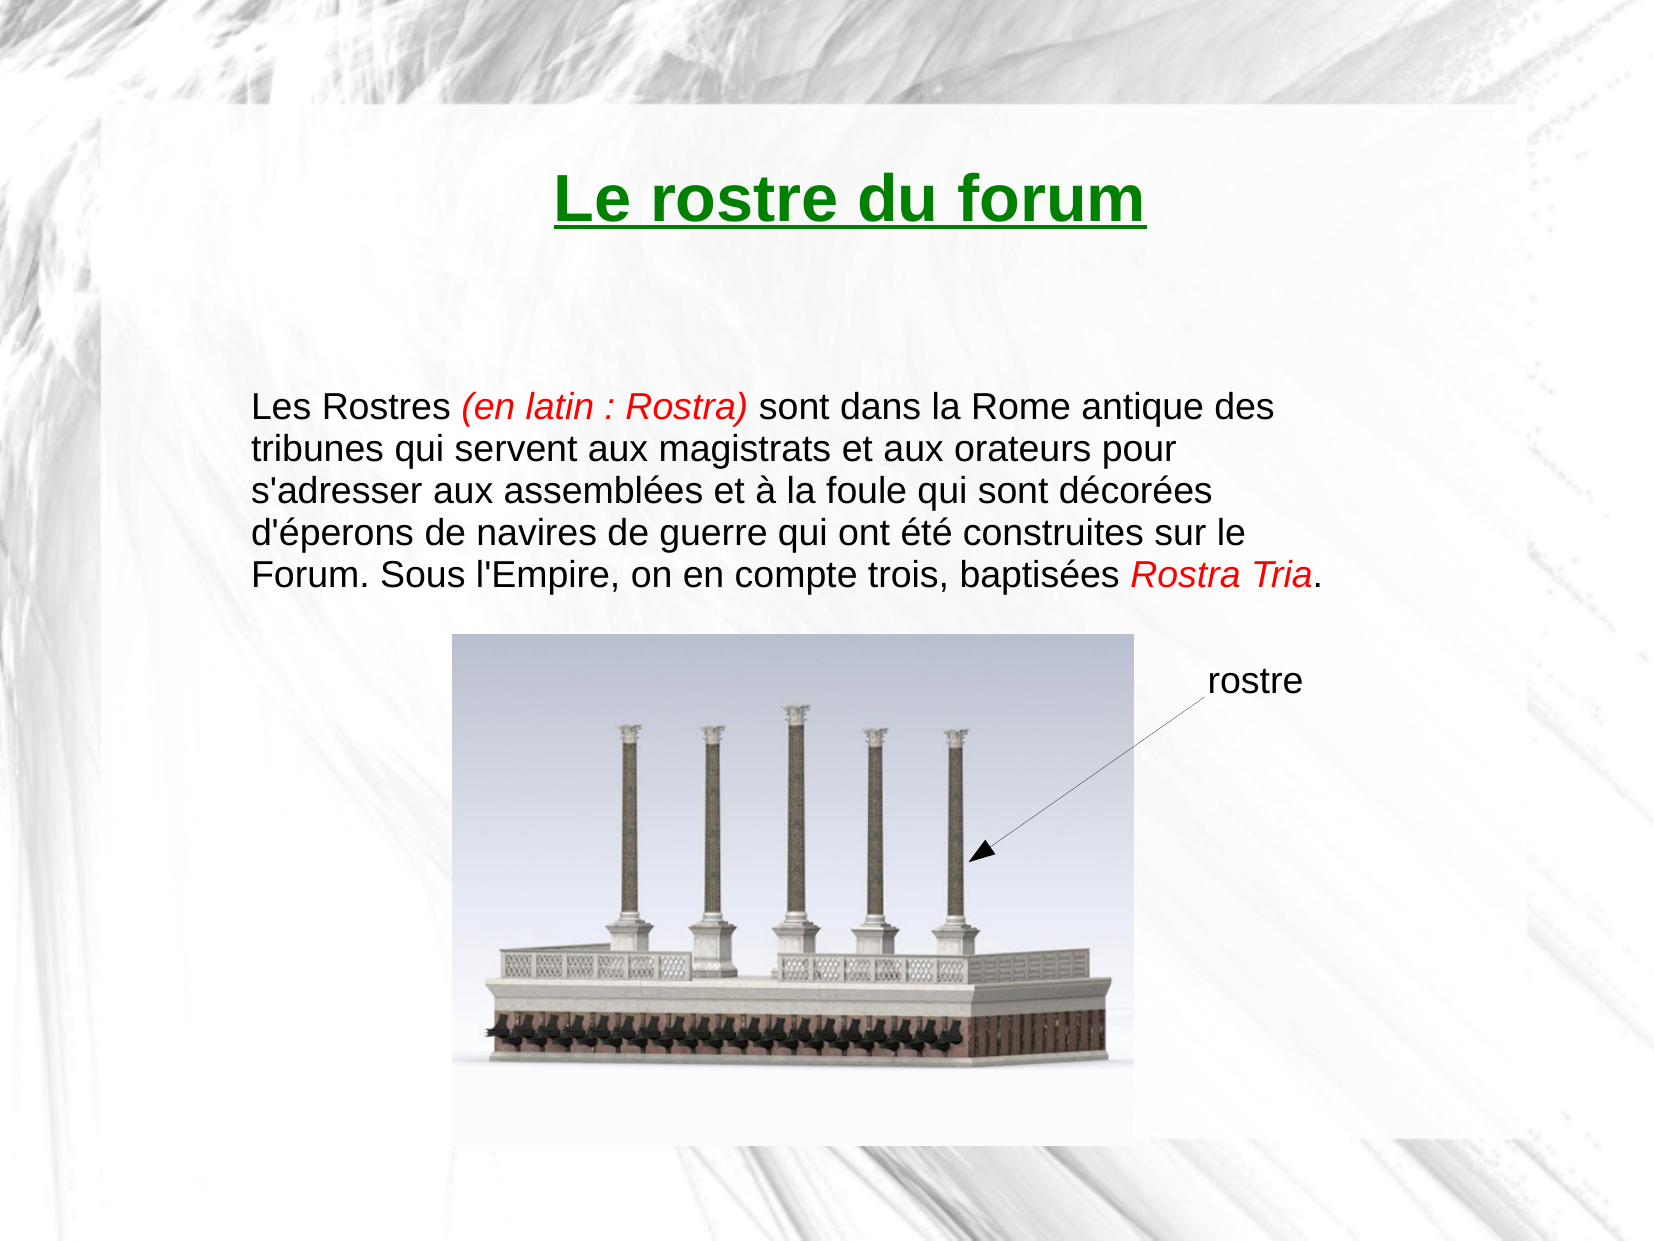

Le rostre du forum
Les Rostres (en latin : Rostra) sont dans la Rome antique des tribunes qui servent aux magistrats et aux orateurs pour s'adresser aux assemblées et à la foule qui sont décorées d'éperons de navires de guerre qui ont été construites sur le Forum. Sous l'Empire, on en compte trois, baptisées Rostra Tria.
rostre